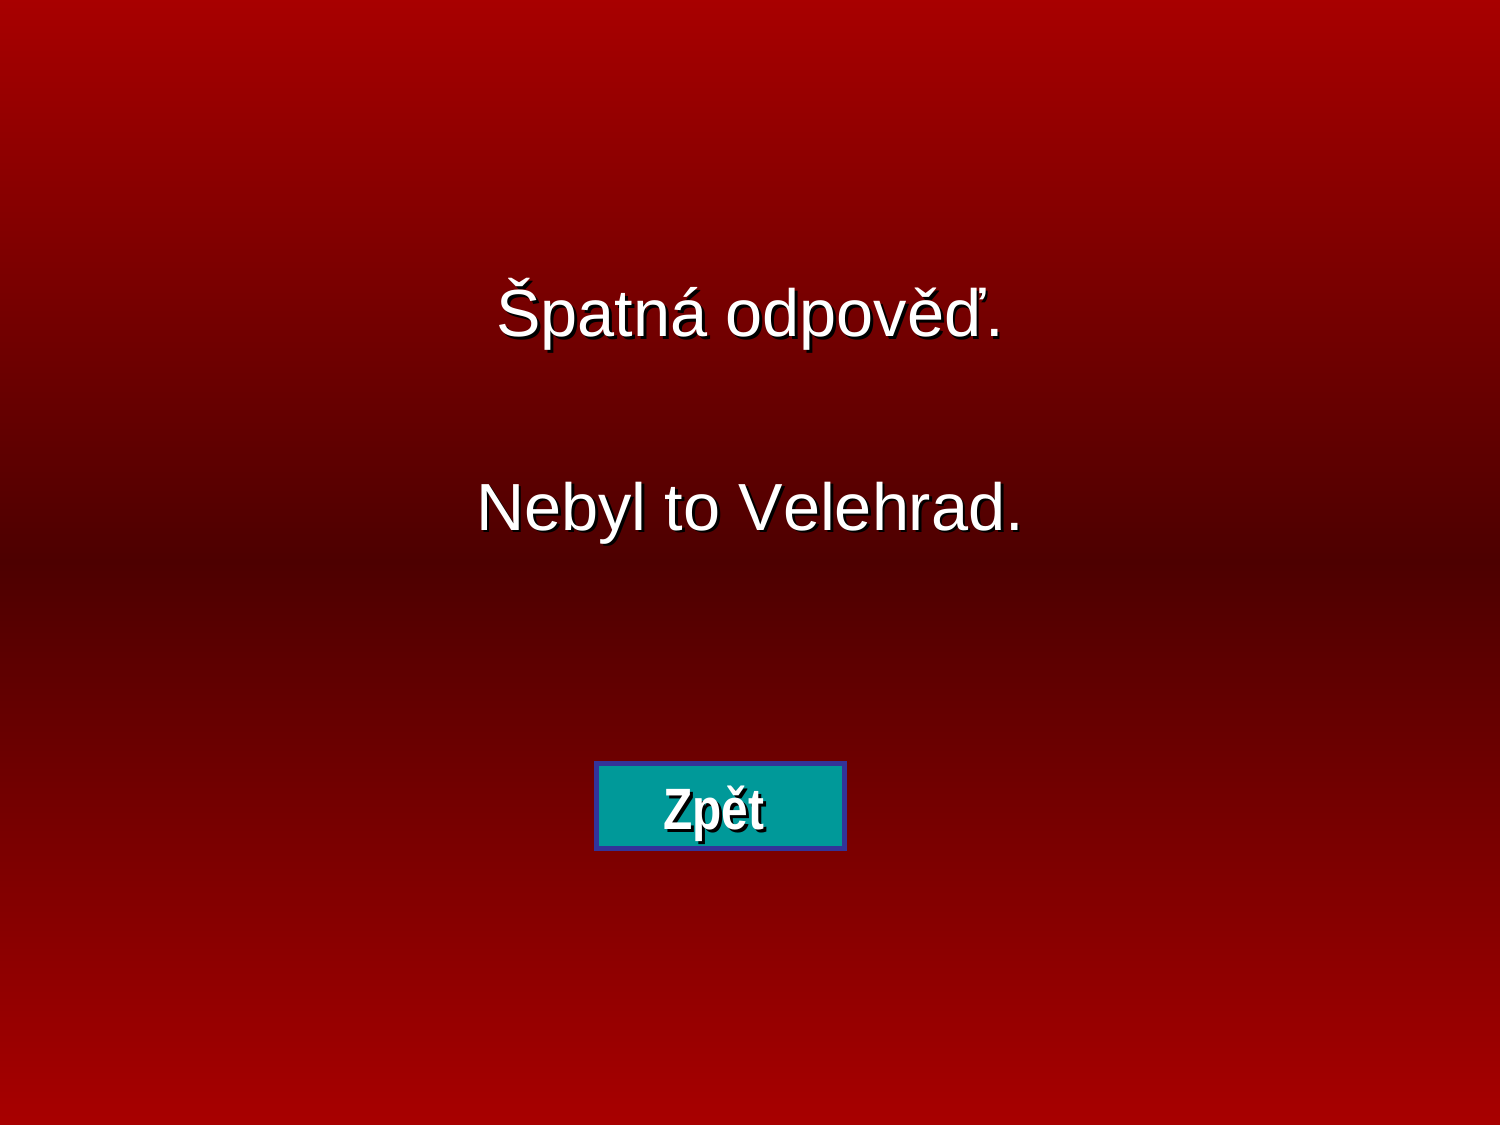

#
Špatná odpověď.
Nebyl to Velehrad.
Zpět